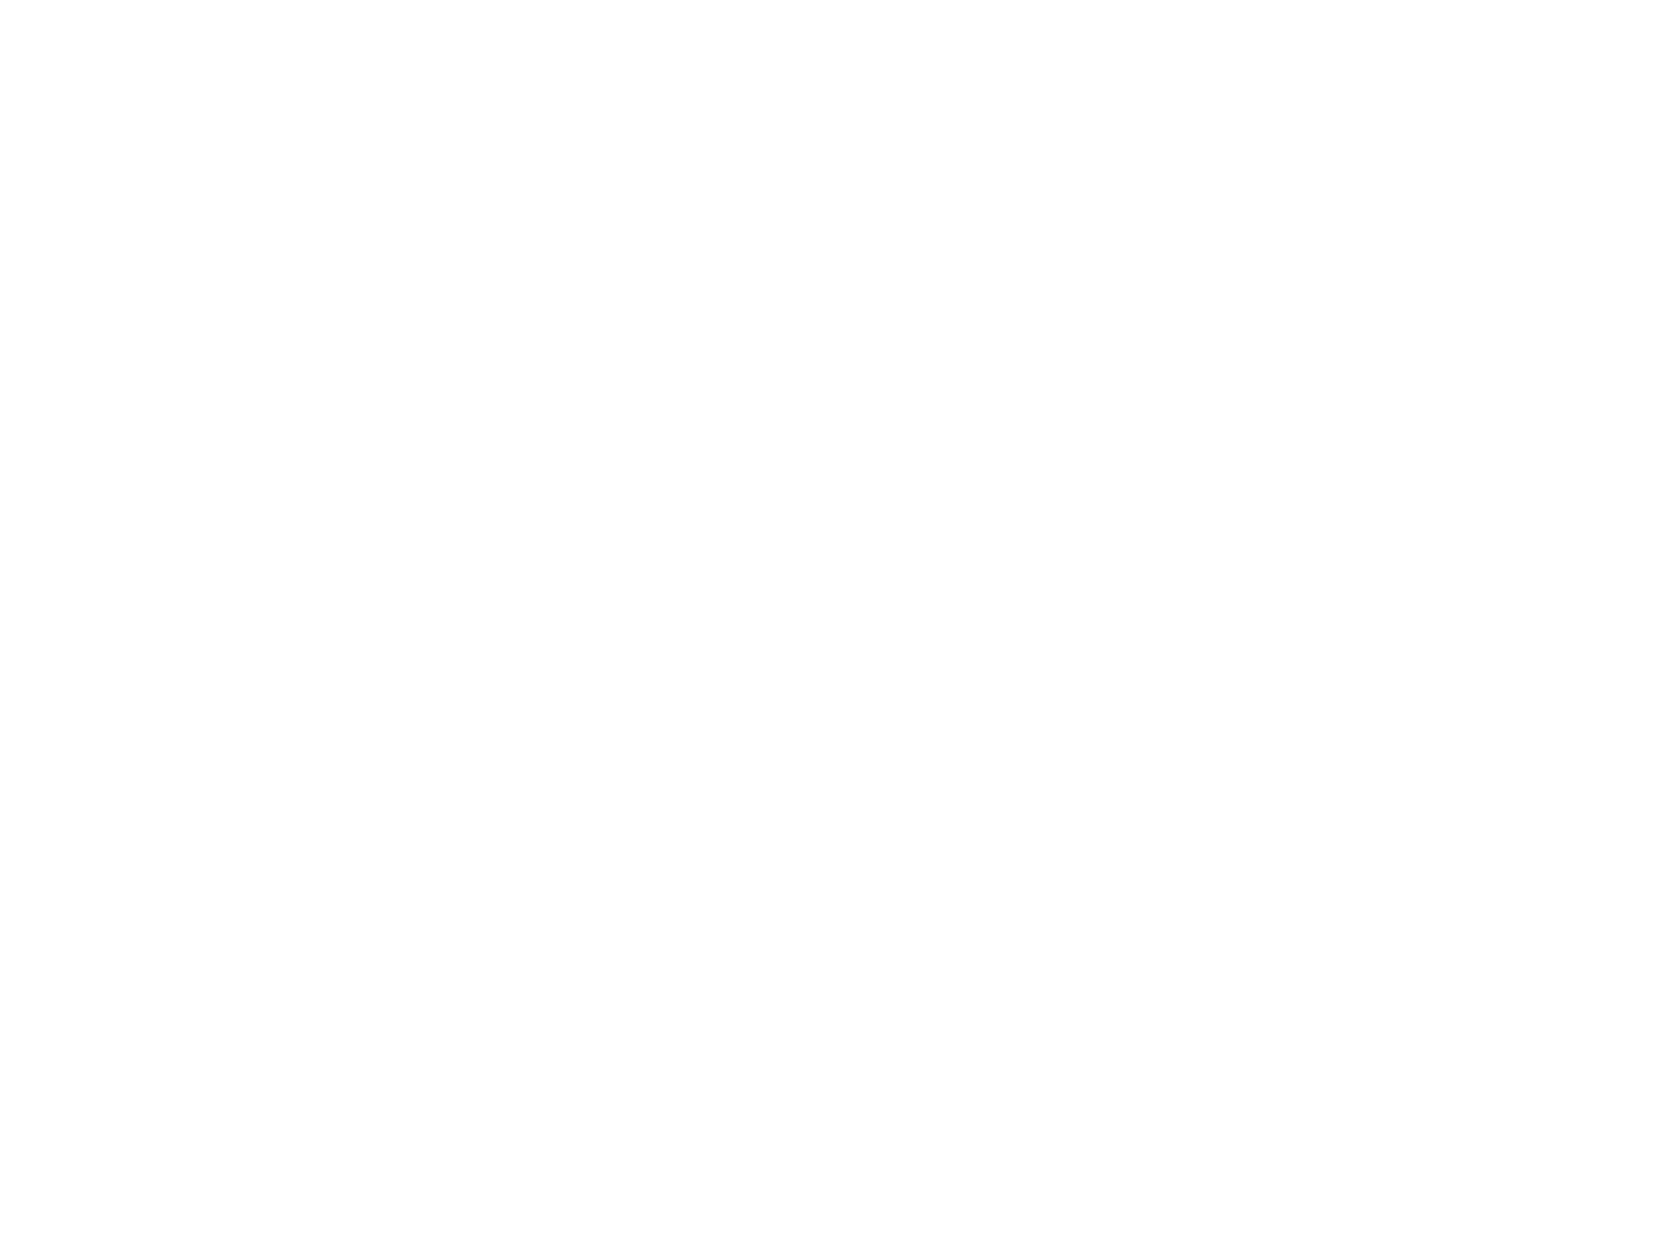

# Getting Started
Welcome
Coen de Groot - Freelance Python Developer
Purpose - confidently using PyGame